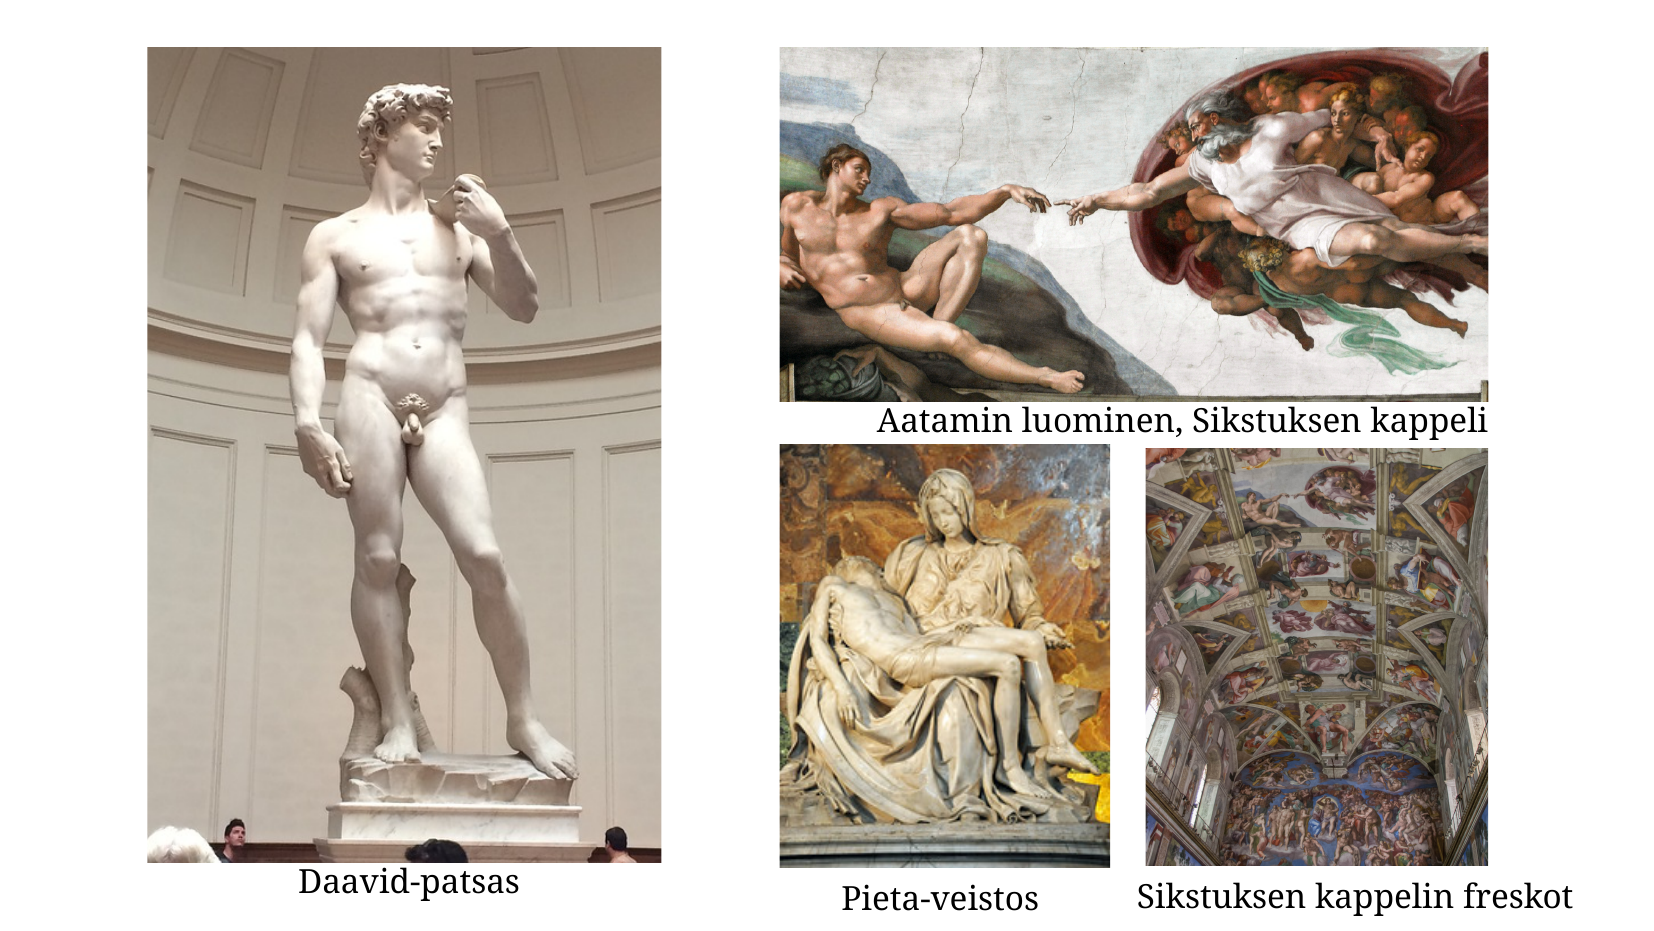

Aatamin luominen, Sikstuksen kappeli
Daavid-patsas
Sikstuksen kappelin freskot
Pieta-veistos